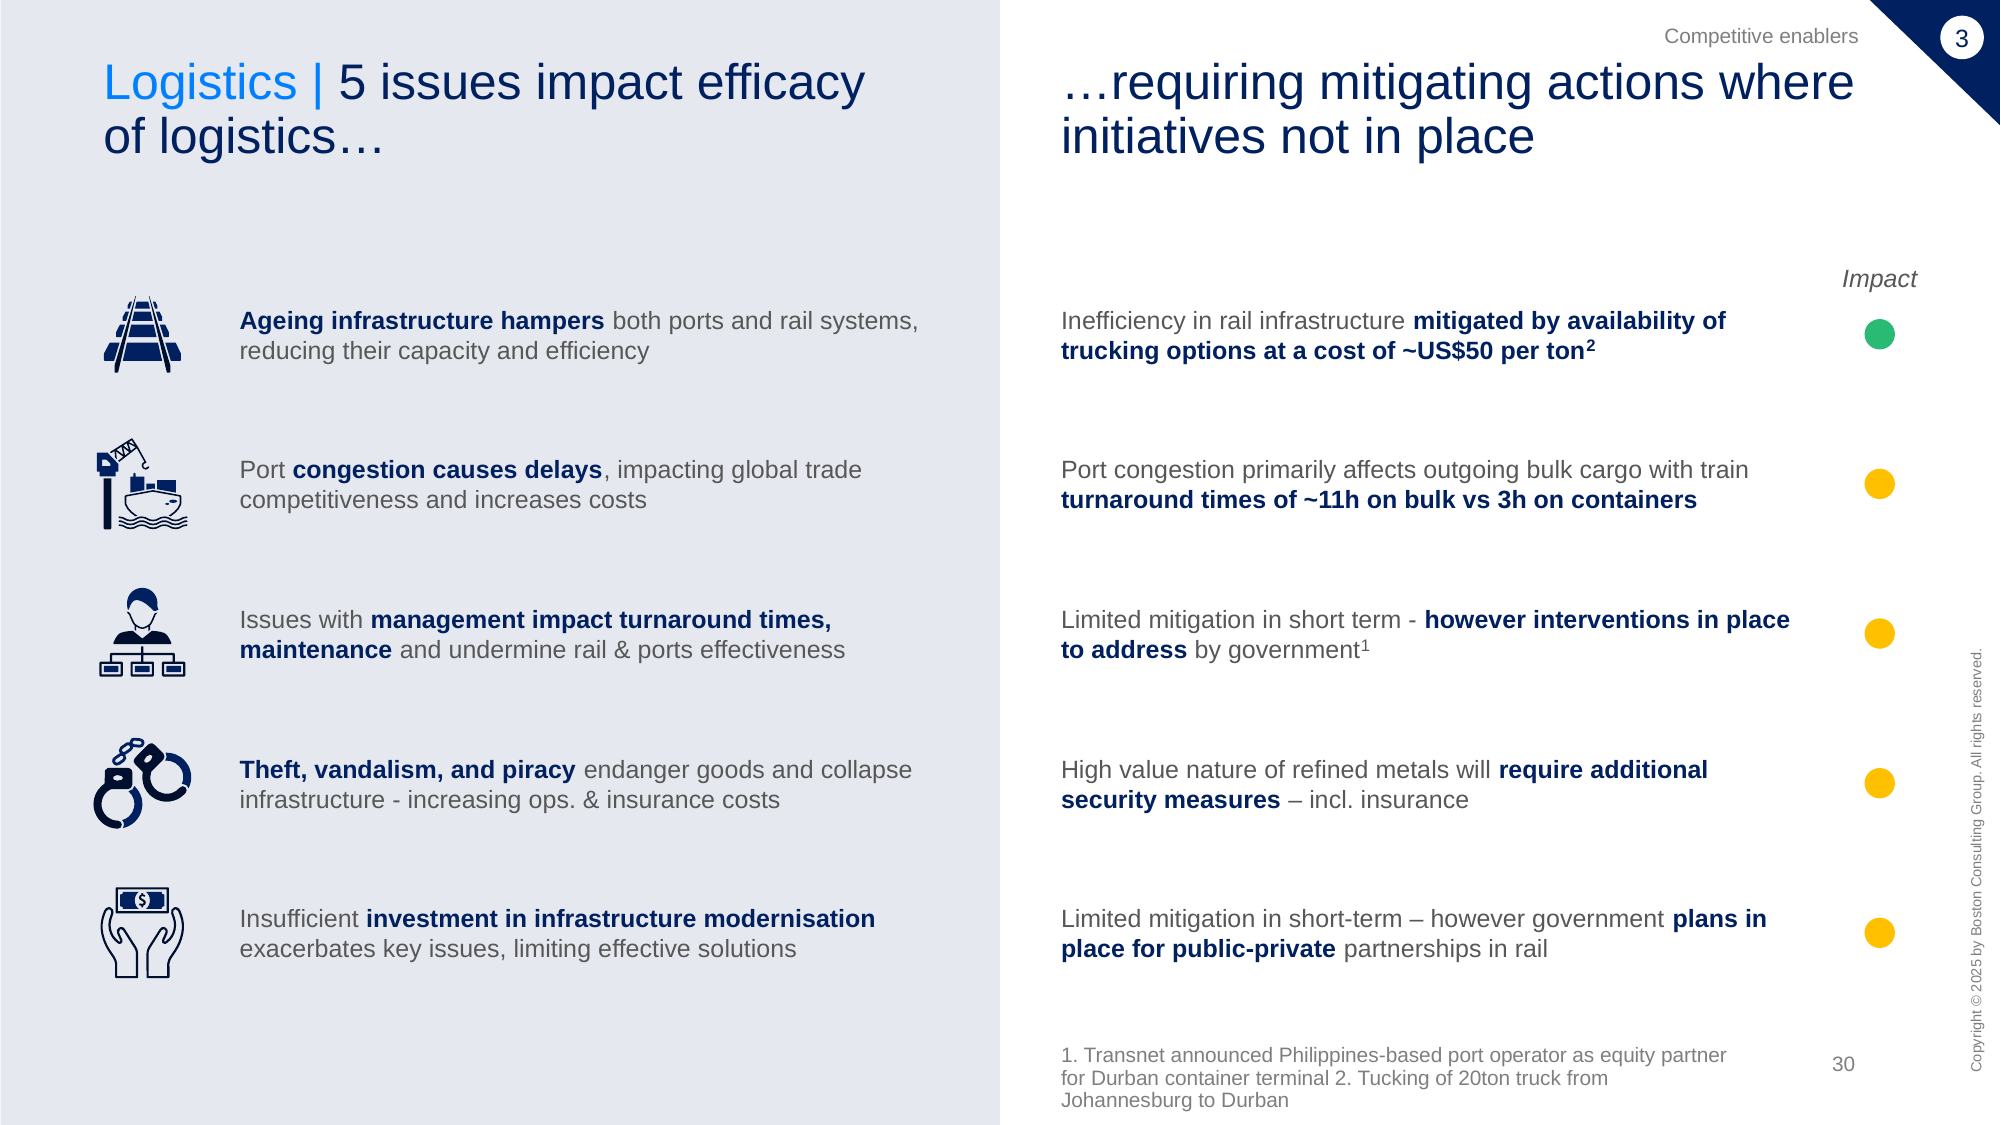

Competitive enablers
3
# Logistics | 5 issues impact efficacy of logistics…
…requiring mitigating actions where initiatives not in place
Impact
Ageing infrastructure hampers both ports and rail systems, reducing their capacity and efficiency
Port congestion causes delays, impacting global trade competitiveness and increases costs
Issues with management impact turnaround times, maintenance and undermine rail & ports effectiveness
Theft, vandalism, and piracy endanger goods and collapse infrastructure - increasing ops. & insurance costs
Insufficient investment in infrastructure modernisation exacerbates key issues, limiting effective solutions
Inefficiency in rail infrastructure mitigated by availability of trucking options at a cost of ~US$50 per ton2
Port congestion primarily affects outgoing bulk cargo with train turnaround times of ~11h on bulk vs 3h on containers
Limited mitigation in short term - however interventions in place to address by government1
High value nature of refined metals will require additional security measures – incl. insurance
Limited mitigation in short-term – however government plans in place for public-private partnerships in rail
1. Transnet announced Philippines-based port operator as equity partner for Durban container terminal 2. Tucking of 20ton truck from Johannesburg to Durban